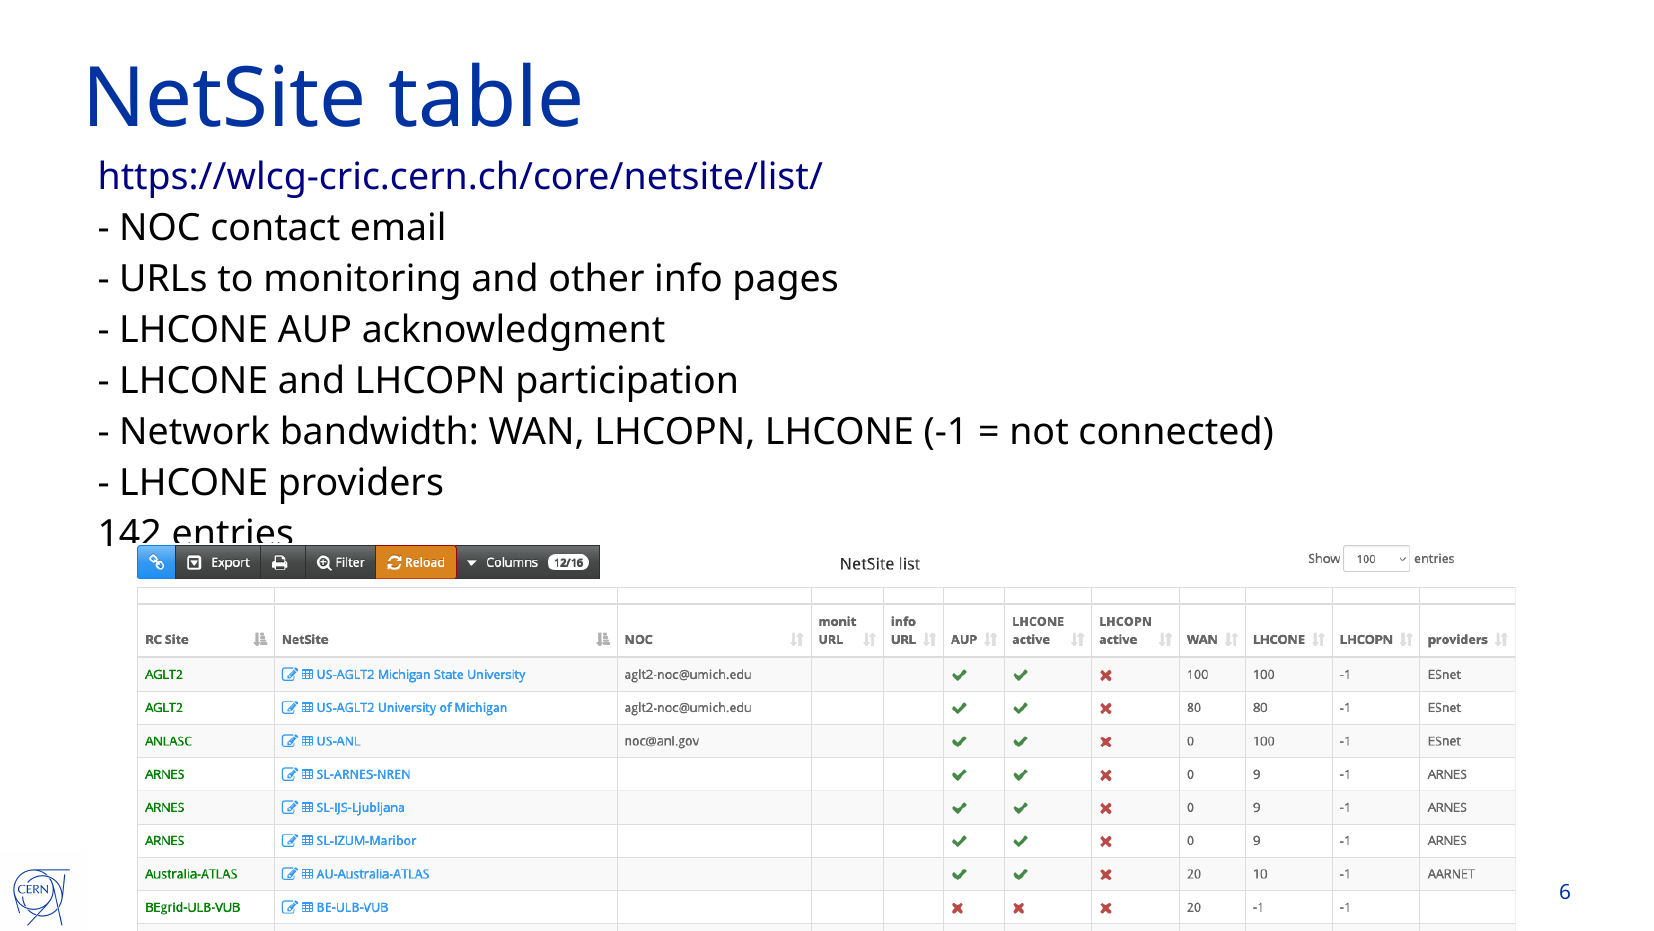

# NetSite table
https://wlcg-cric.cern.ch/core/netsite/list/
- NOC contact email
- URLs to monitoring and other info pages
- LHCONE AUP acknowledgment
- LHCONE and LHCOPN participation
- Network bandwidth: WAN, LHCOPN, LHCONE (-1 = not connected)
- LHCONE providers
142 entries
6